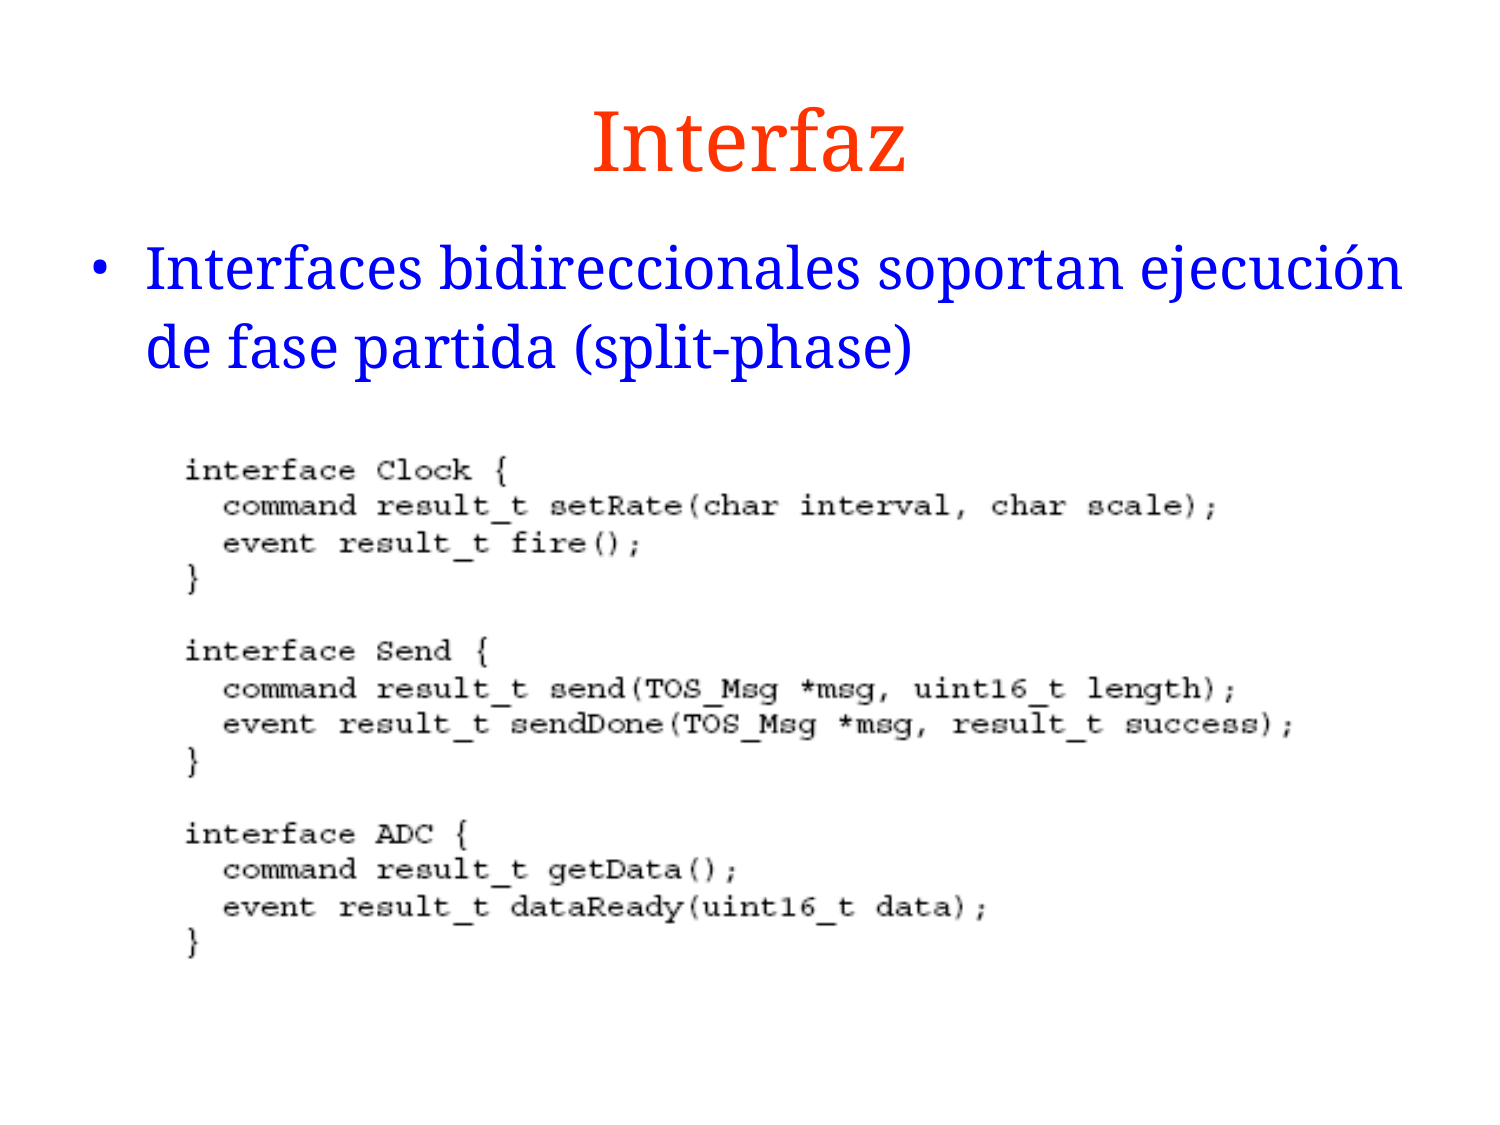

# Interfaz
Interfaces bidireccionales soportan ejecución de fase partida (split-phase)